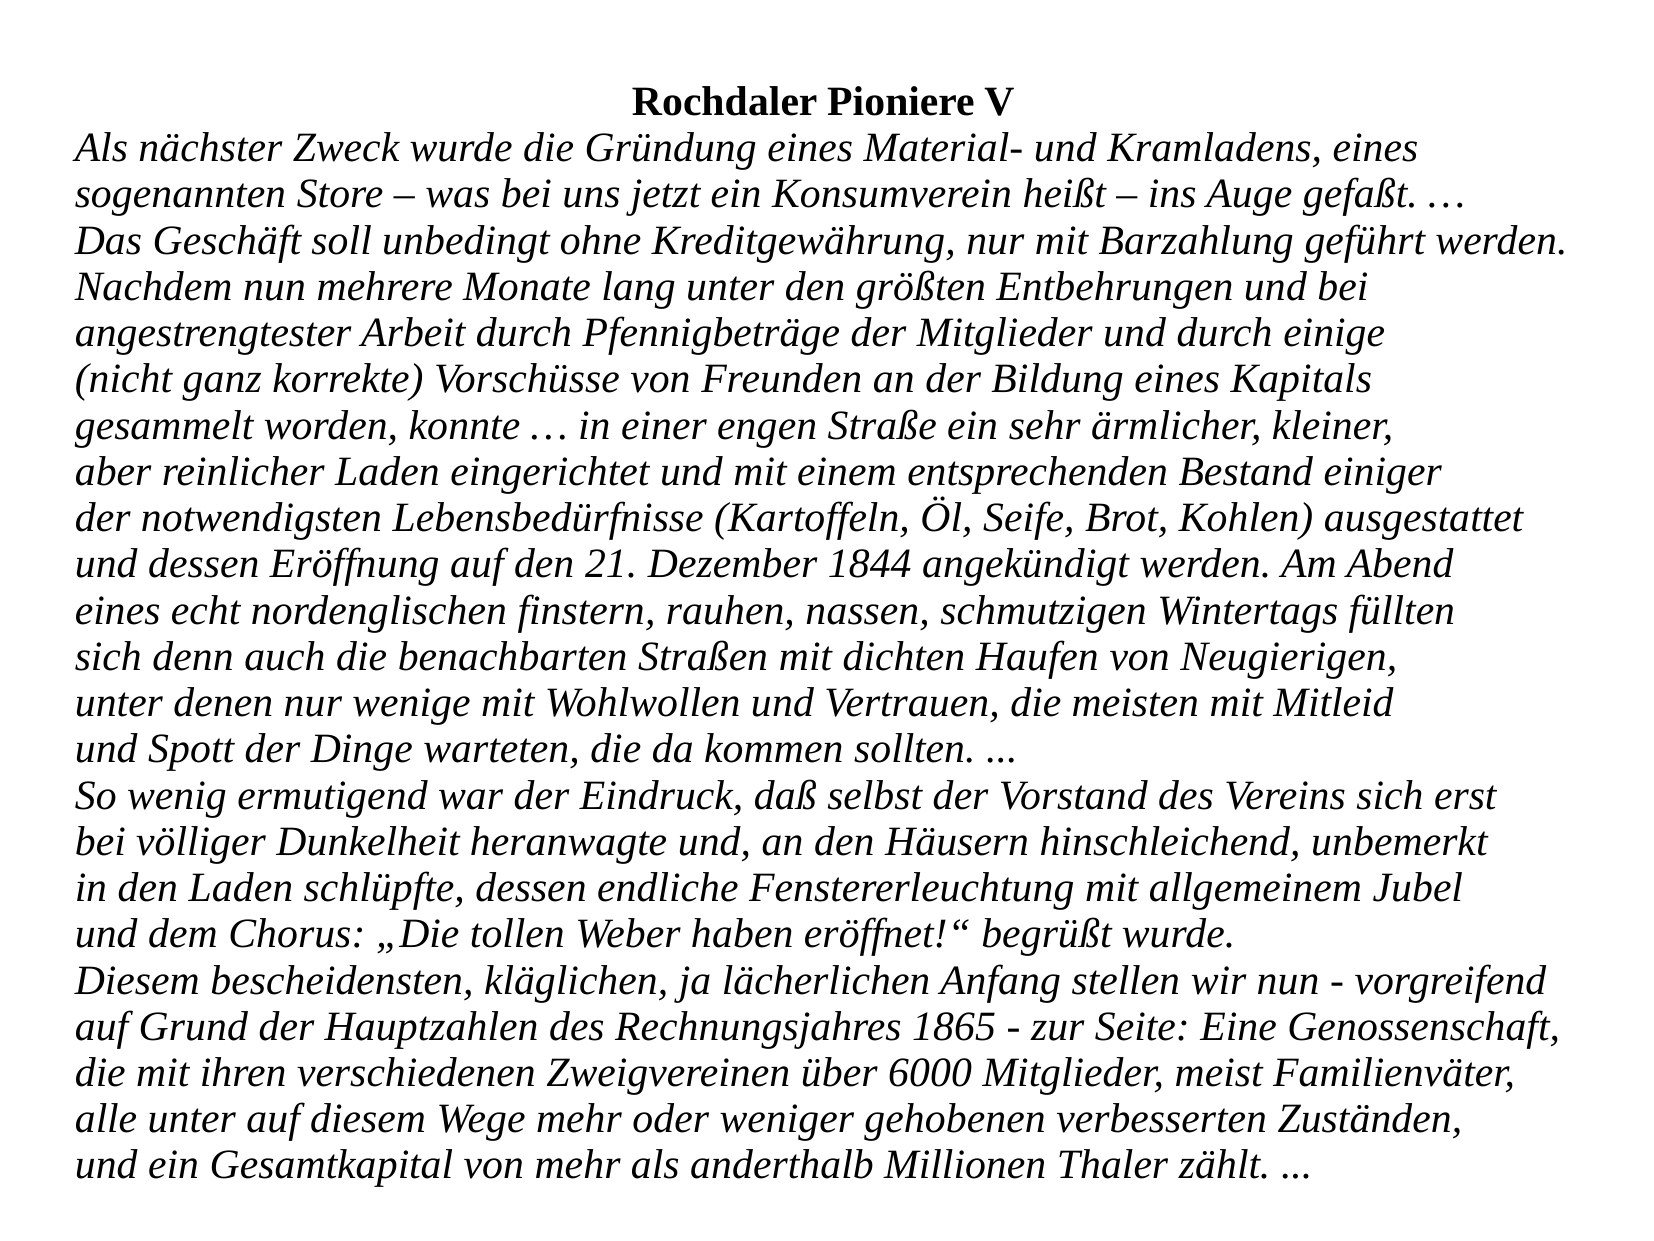

Rochdaler Pioniere V
Als nächster Zweck wurde die Gründung eines Material- und Kramladens, eines
sogenannten Store – was bei uns jetzt ein Konsumverein heißt – ins Auge gefaßt. …
Das Geschäft soll unbedingt ohne Kreditgewährung, nur mit Barzahlung geführt werden.
Nachdem nun mehrere Monate lang unter den größten Entbehrungen und bei
angestrengtester Arbeit durch Pfennigbeträge der Mitglieder und durch einige
(nicht ganz korrekte) Vorschüsse von Freunden an der Bildung eines Kapitals
gesammelt worden, konnte … in einer engen Straße ein sehr ärmlicher, kleiner,
aber reinlicher Laden eingerichtet und mit einem entsprechenden Bestand einiger
der notwendigsten Lebensbedürfnisse (Kartoffeln, Öl, Seife, Brot, Kohlen) ausgestattet
und dessen Eröffnung auf den 21. Dezember 1844 angekündigt werden. Am Abend
eines echt nordenglischen finstern, rauhen, nassen, schmutzigen Wintertags füllten
sich denn auch die benachbarten Straßen mit dichten Haufen von Neugierigen,
unter denen nur wenige mit Wohlwollen und Vertrauen, die meisten mit Mitleid
und Spott der Dinge warteten, die da kommen sollten. ...
So wenig ermutigend war der Eindruck, daß selbst der Vorstand des Vereins sich erst
bei völliger Dunkelheit heranwagte und, an den Häusern hinschleichend, unbemerkt
in den Laden schlüpfte, dessen endliche Fenstererleuchtung mit allgemeinem Jubel
und dem Chorus: „Die tollen Weber haben eröffnet!“ begrüßt wurde.
Diesem bescheidensten, kläglichen, ja lächerlichen Anfang stellen wir nun - vorgreifend
auf Grund der Hauptzahlen des Rechnungsjahres 1865 - zur Seite: Eine Genossenschaft,
die mit ihren verschiedenen Zweigvereinen über 6000 Mitglieder, meist Familienväter,
alle unter auf diesem Wege mehr oder weniger gehobenen verbesserten Zuständen,
und ein Gesamtkapital von mehr als anderthalb Millionen Thaler zählt. ...